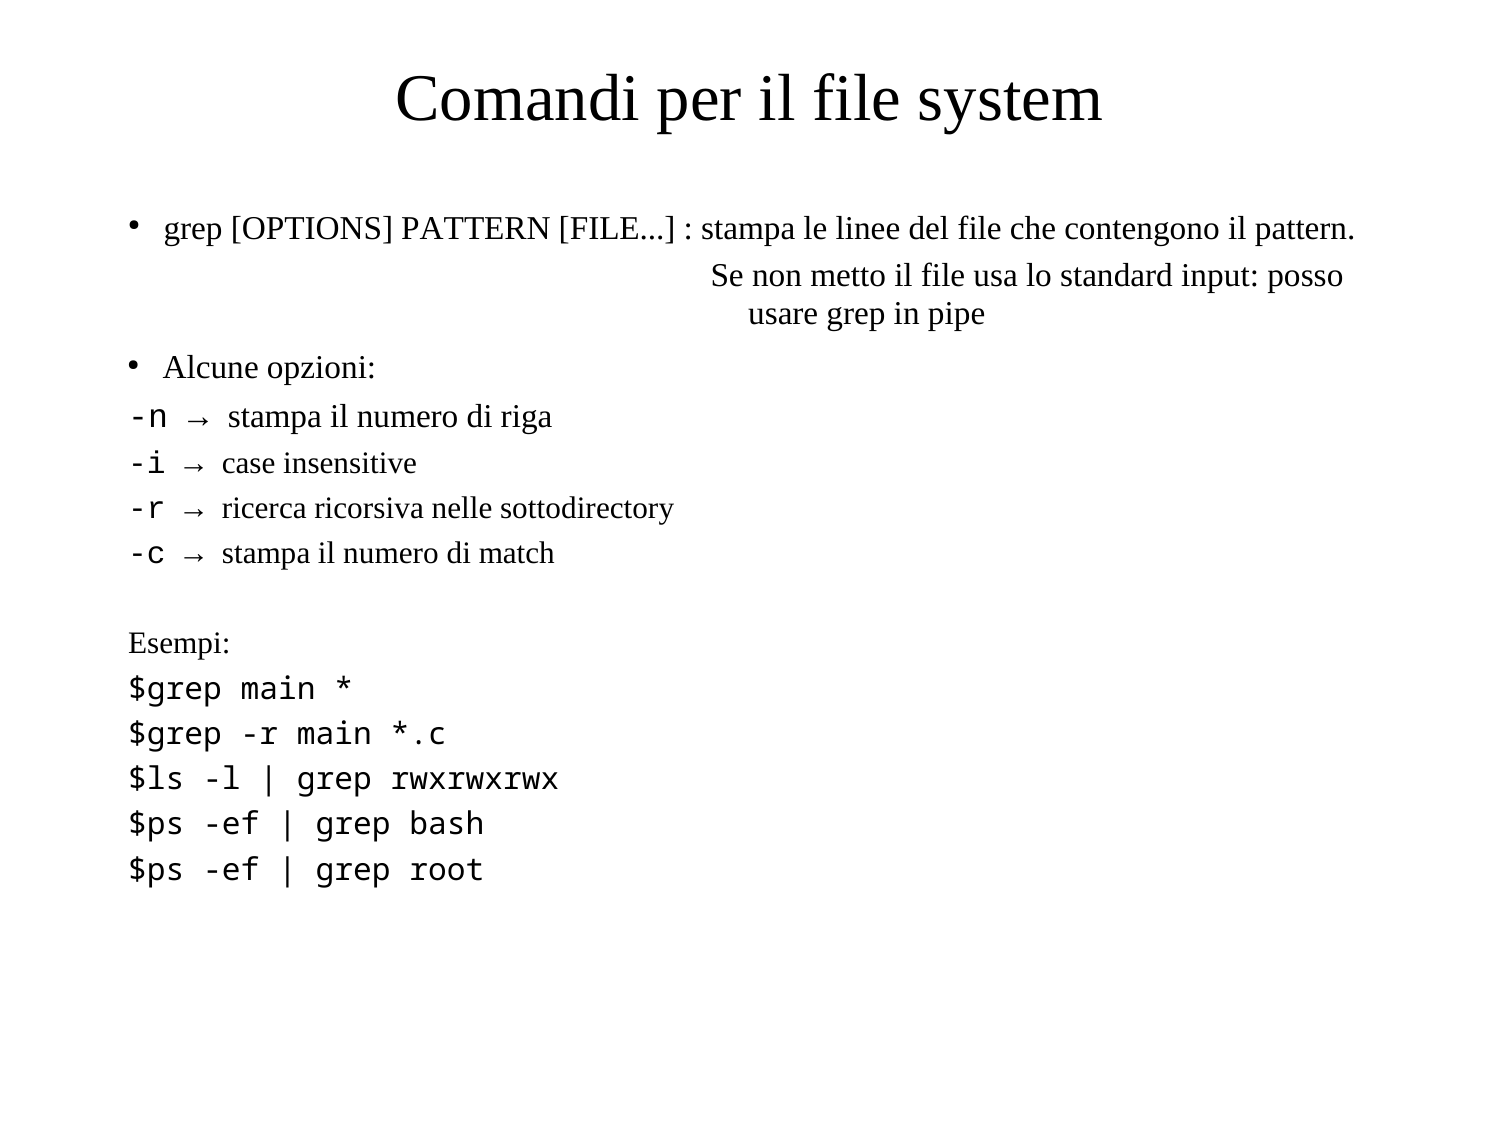

# Comandi per il file system
grep [OPTIONS] PATTERN [FILE...] : stampa le linee del file che contengono il pattern.
Se non metto il file usa lo standard input: posso usare grep in pipe
Alcune opzioni:
-n → stampa il numero di riga
-i → case insensitive
-r → ricerca ricorsiva nelle sottodirectory
-c → stampa il numero di match
Esempi:
$grep main *
$grep -r main *.c
$ls -l | grep rwxrwxrwx
$ps -ef | grep bash
$ps -ef | grep root